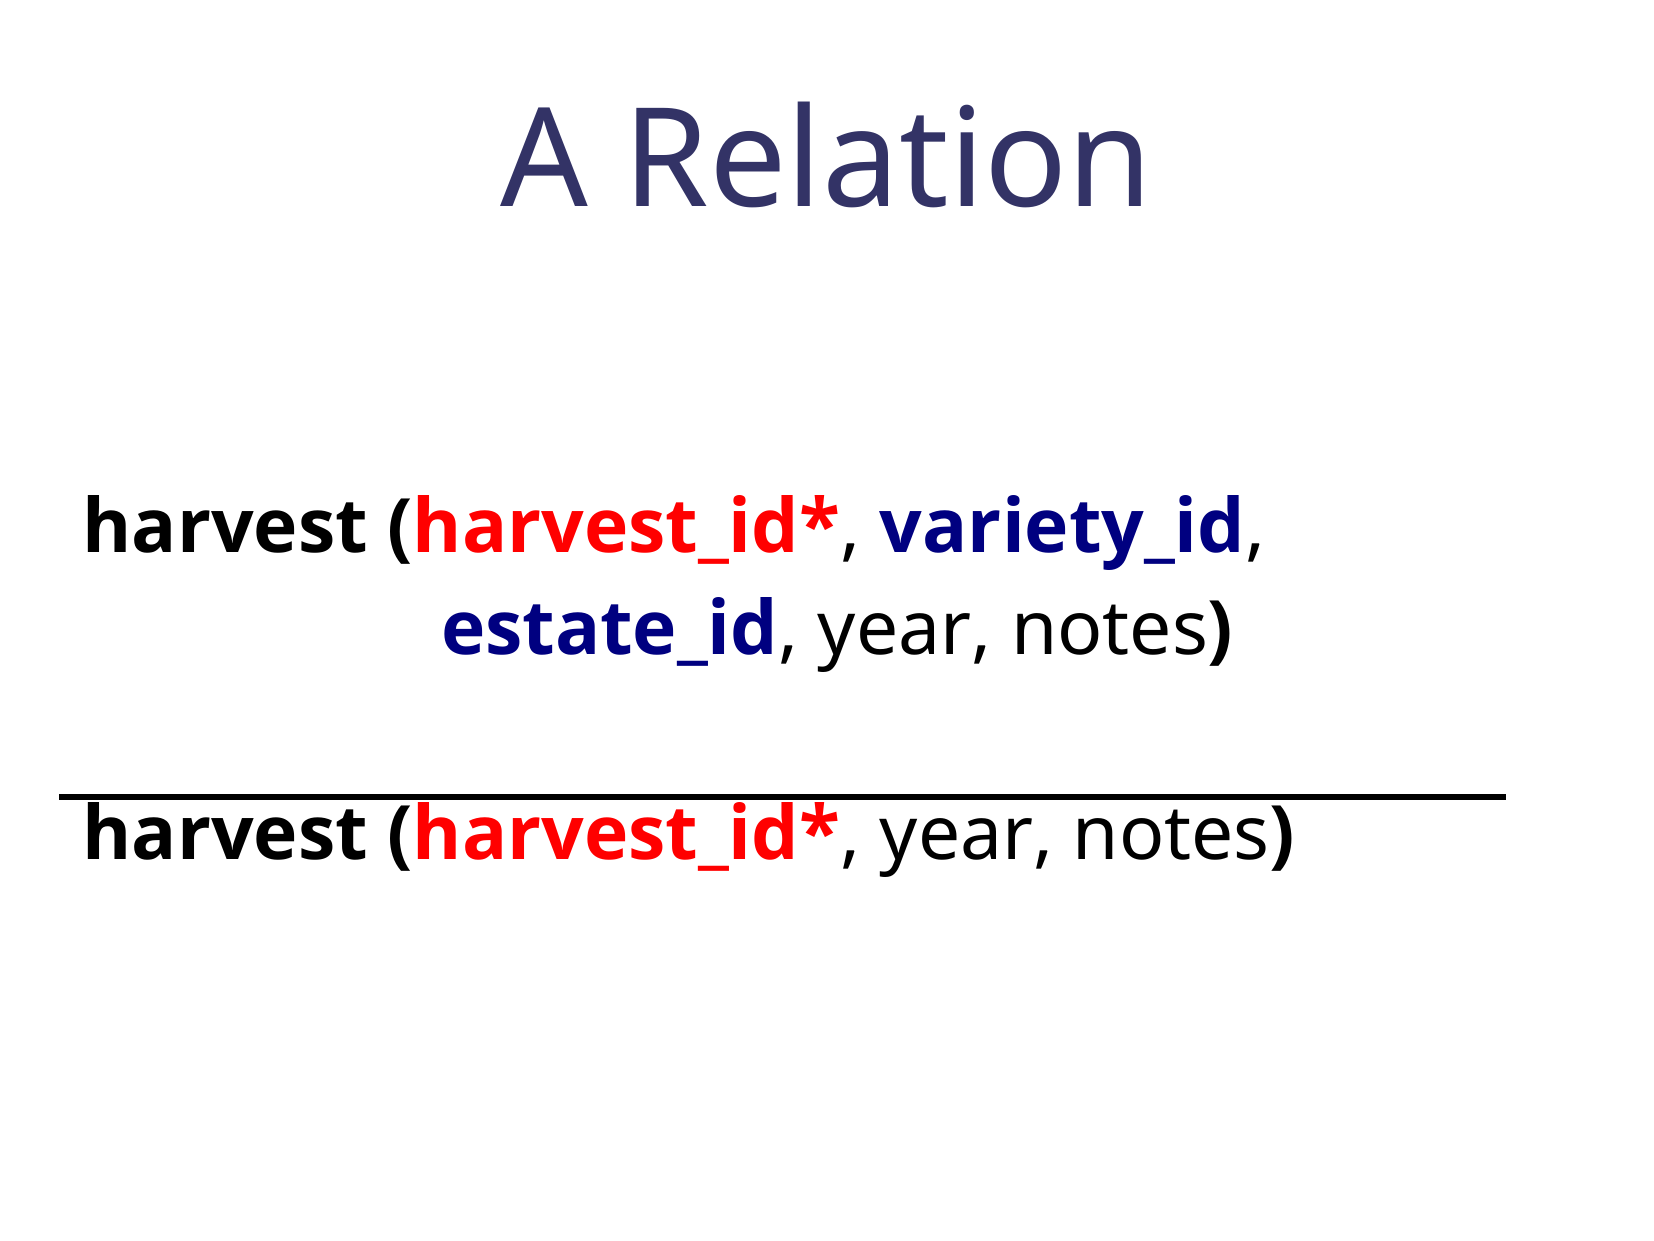

# A Relation
harvest (harvest_id*, variety_id,
				 estate_id, year, notes)
harvest (harvest_id*, year, notes)